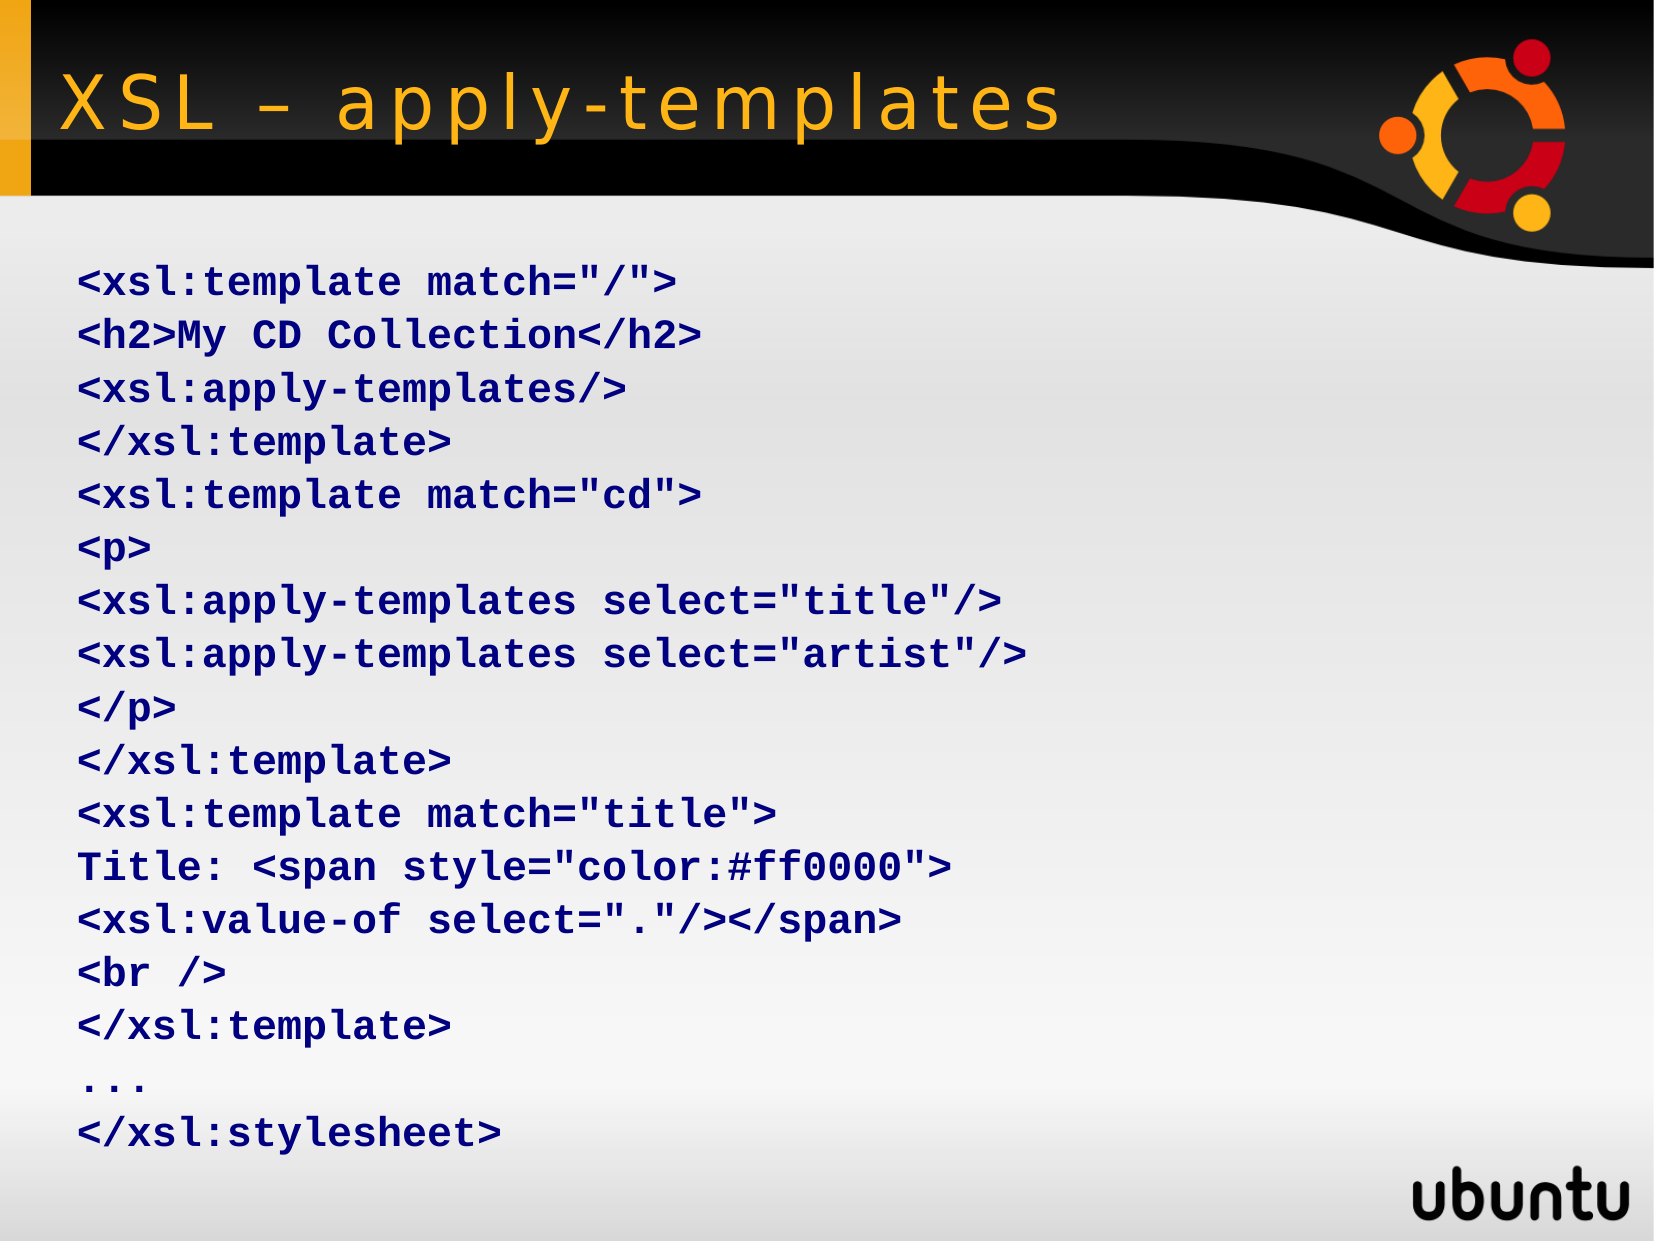

# XSL – apply-templates
<xsl:template match="/">
<h2>My CD Collection</h2>
<xsl:apply-templates/>
</xsl:template>
<xsl:template match="cd">
<p>
<xsl:apply-templates select="title"/>
<xsl:apply-templates select="artist"/>
</p>
</xsl:template>
<xsl:template match="title">
Title: <span style="color:#ff0000">
<xsl:value-of select="."/></span>
<br />
</xsl:template>
...
</xsl:stylesheet>